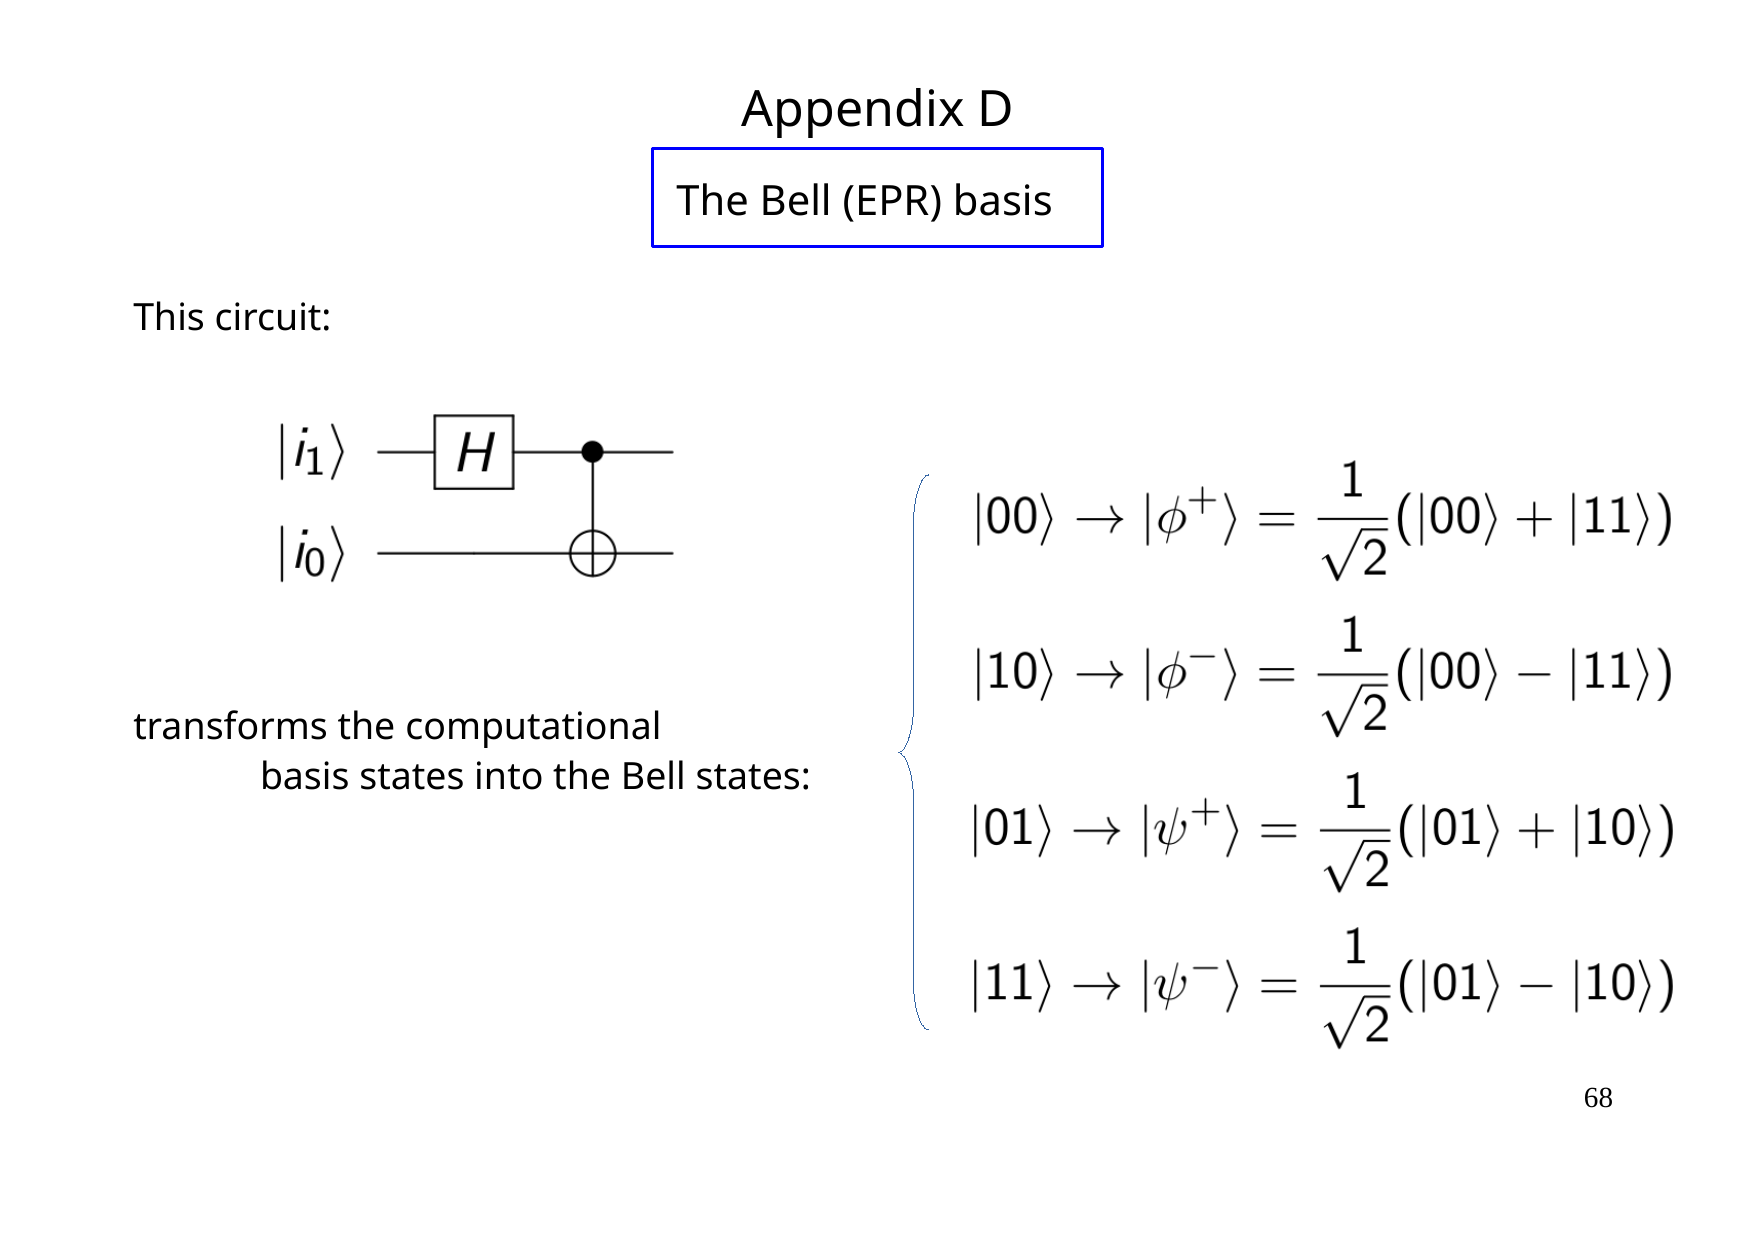

Appendix D
The Bell (EPR) basis
This circuit:
transforms the computational
 basis states into the Bell states:
68